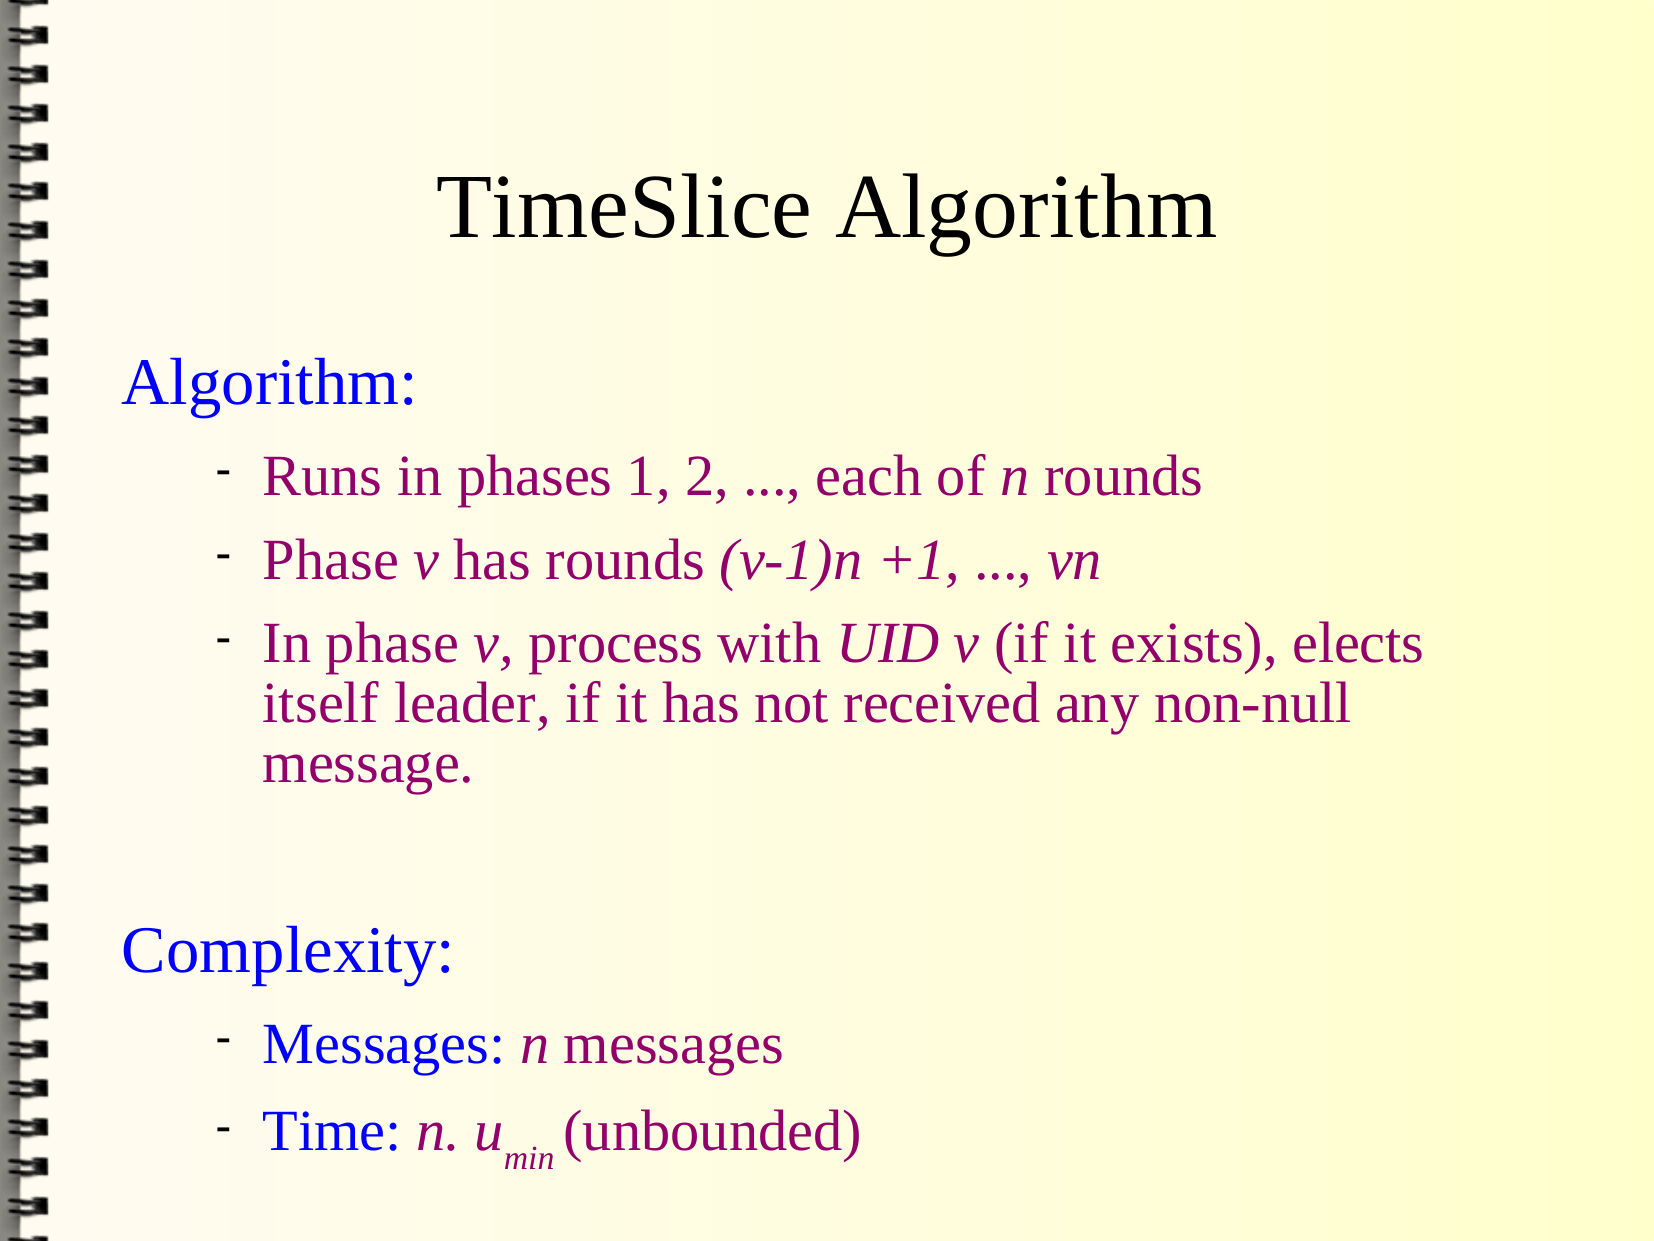

# TimeSlice Algorithm
Algorithm:
Runs in phases 1, 2, ..., each of n rounds
Phase v has rounds (v-1)n +1, ..., vn
In phase v, process with UID v (if it exists), elects itself leader, if it has not received any non-null message.
Complexity:
Messages: n messages
Time: n. umin (unbounded)